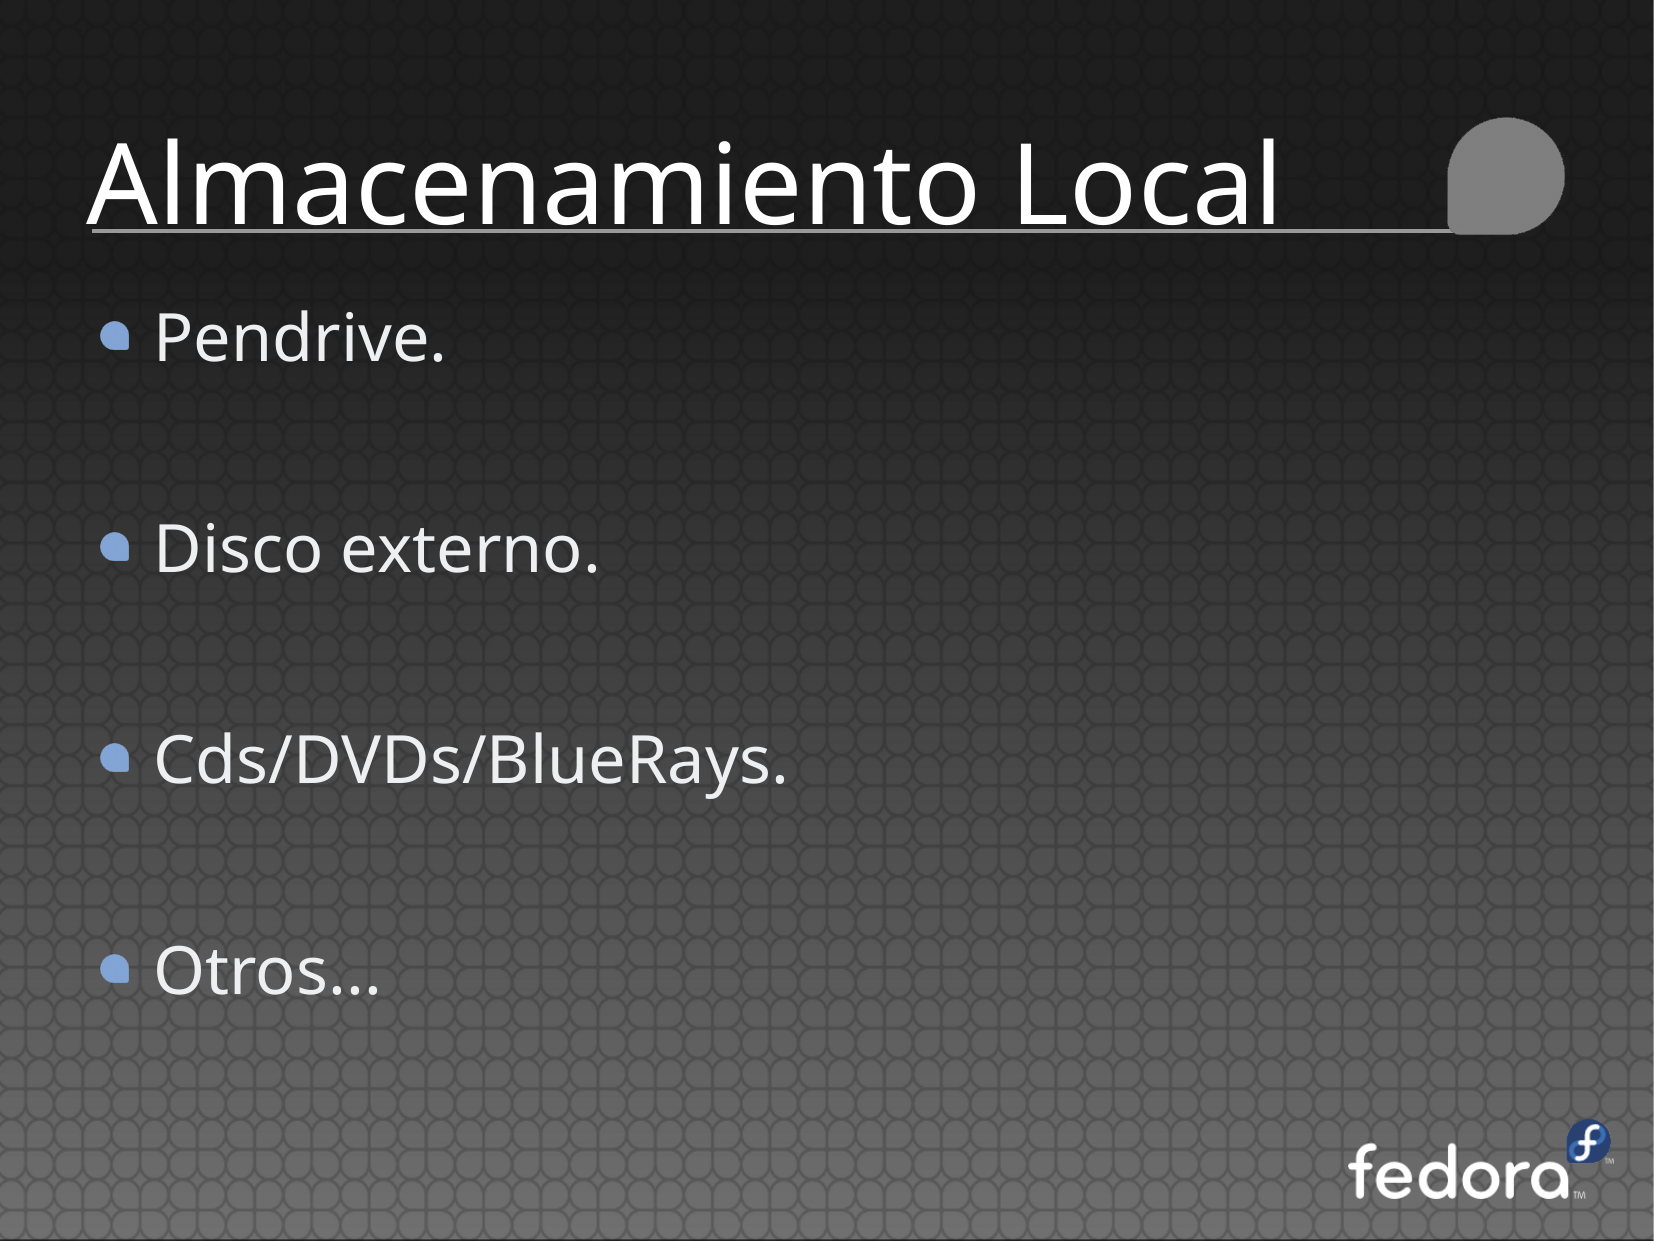

# Almacenamiento Local
Pendrive.
Disco externo.
Cds/DVDs/BlueRays.
Otros...